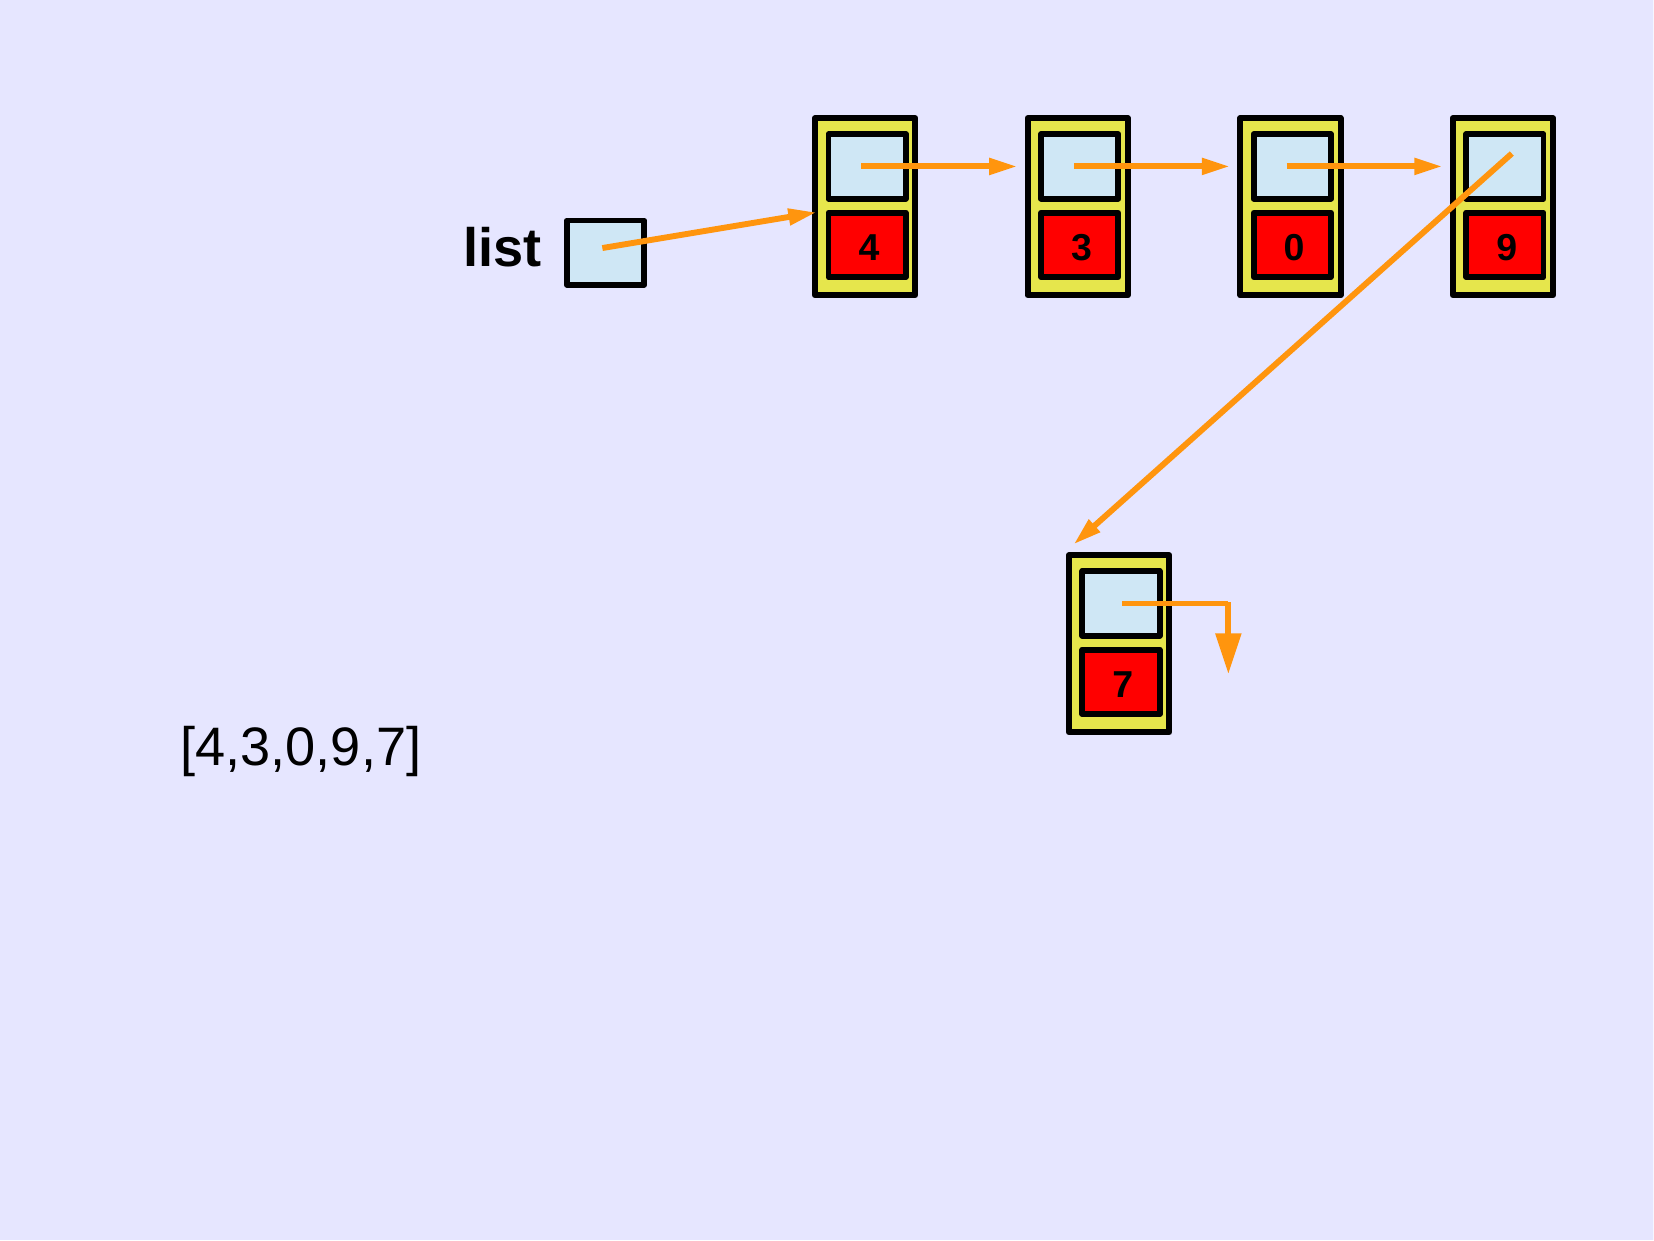

4
3
0
9
3
list
7
[4,3,0,9,7]